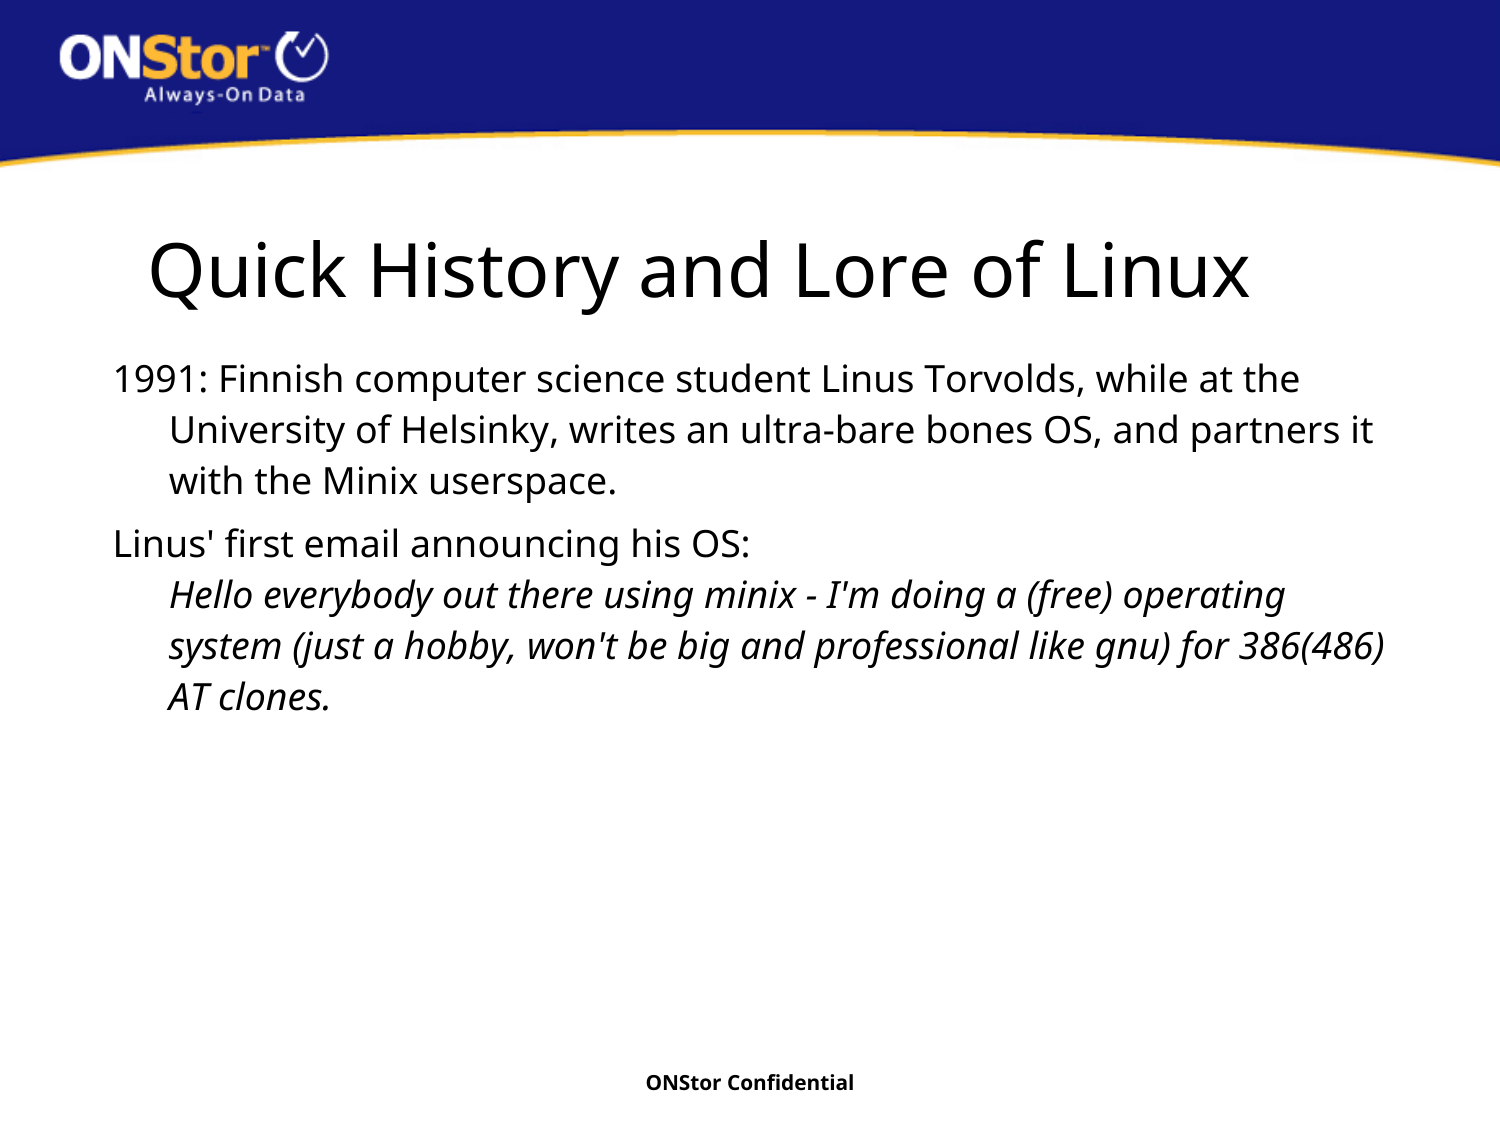

# Quick History and Lore of Linux
1991: Finnish computer science student Linus Torvolds, while at the University of Helsinky, writes an ultra-bare bones OS, and partners it with the Minix userspace.
Linus' first email announcing his OS:
Hello everybody out there using minix - I'm doing a (free) operating system (just a hobby, won't be big and professional like gnu) for 386(486) AT clones.